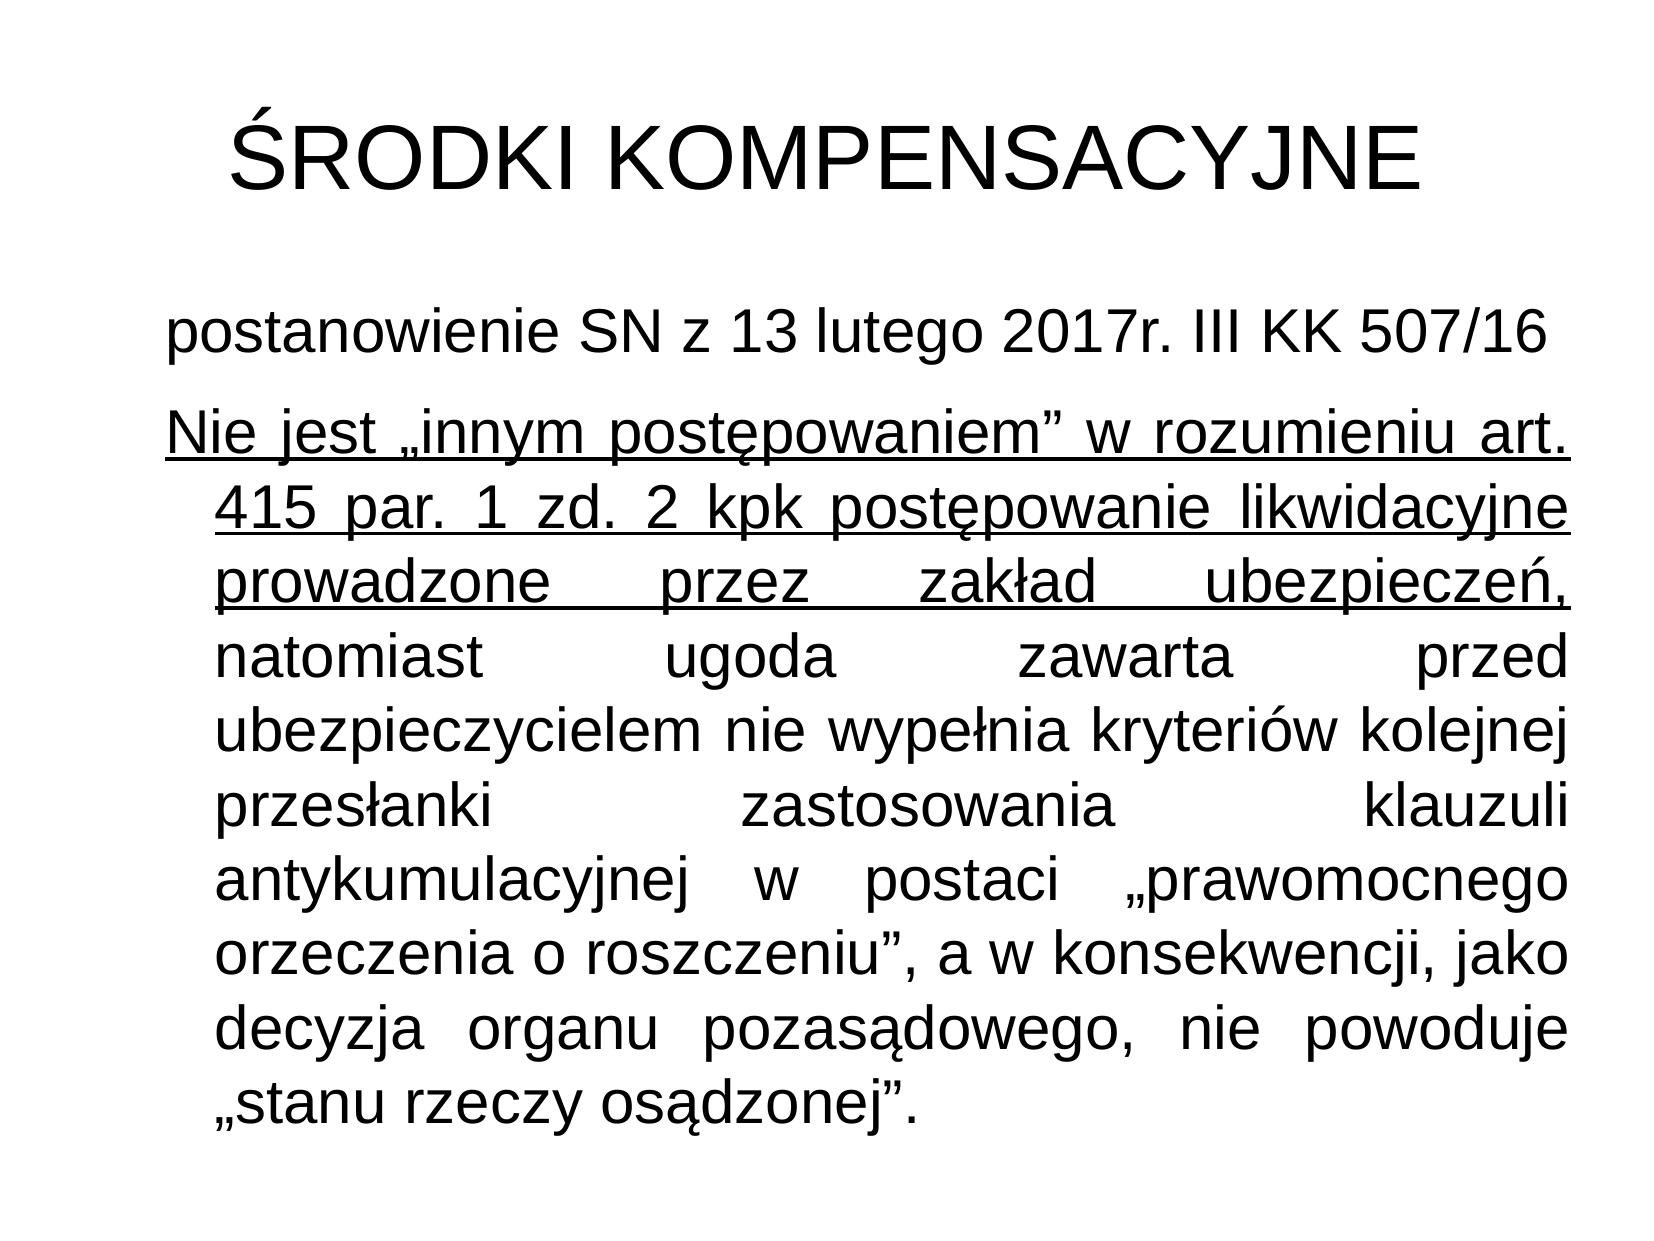

# ŚRODKI KOMPENSACYJNE
postanowienie SN z 13 lutego 2017r. III KK 507/16
Nie jest „innym postępowaniem” w rozumieniu art. 415 par. 1 zd. 2 kpk postępowanie likwidacyjne prowadzone przez zakład ubezpieczeń, natomiast ugoda zawarta przed ubezpieczycielem nie wypełnia kryteriów kolejnej przesłanki zastosowania klauzuli antykumulacyjnej w postaci „prawomocnego orzeczenia o roszczeniu”, a w konsekwencji, jako decyzja organu pozasądowego, nie powoduje „stanu rzeczy osądzonej”.